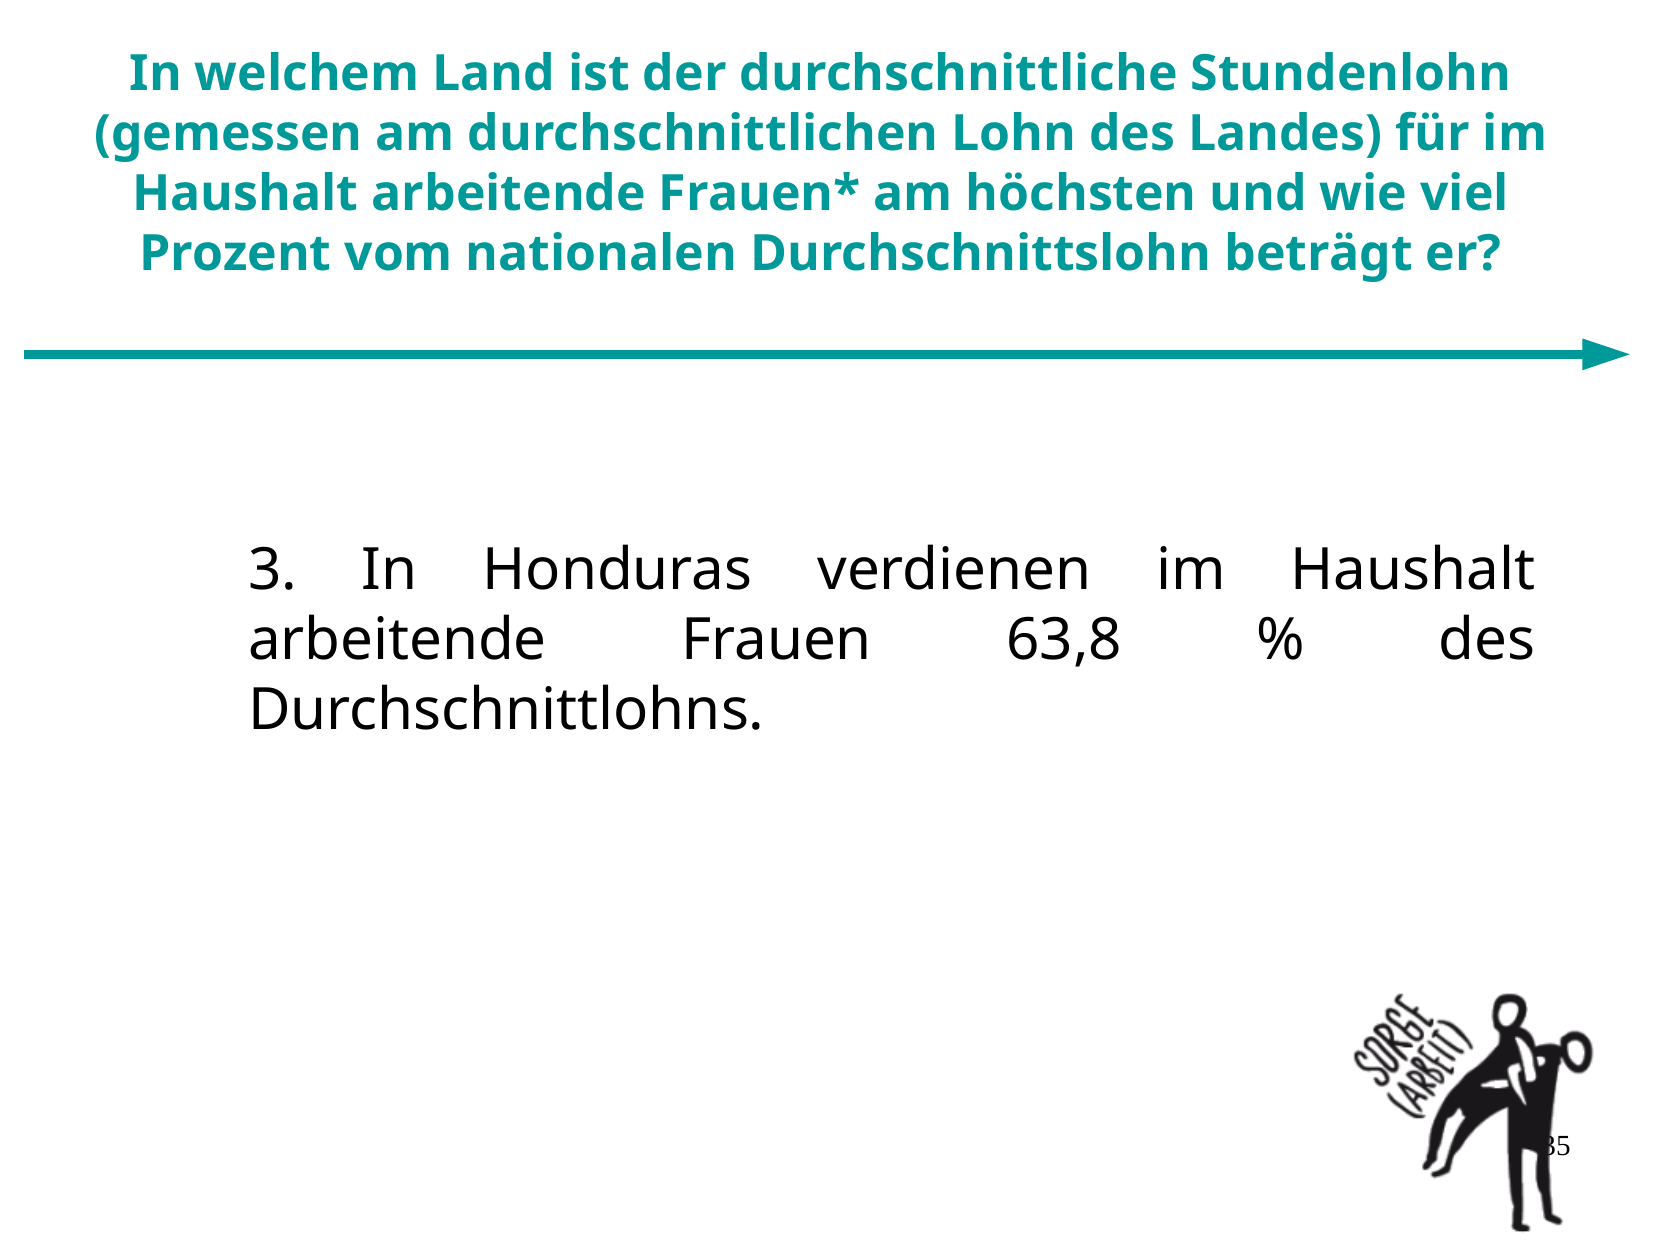

# In welchem Land ist der durchschnittliche Stundenlohn (gemessen am durchschnittlichen Lohn des Landes) für im Haushalt arbeitende Frauen* am höchsten und wie viel Prozent vom nationalen Durchschnittslohn beträgt er?
3. In Honduras verdienen im Haushalt arbeitende Frauen 63,8 % des Durchschnittlohns.
35